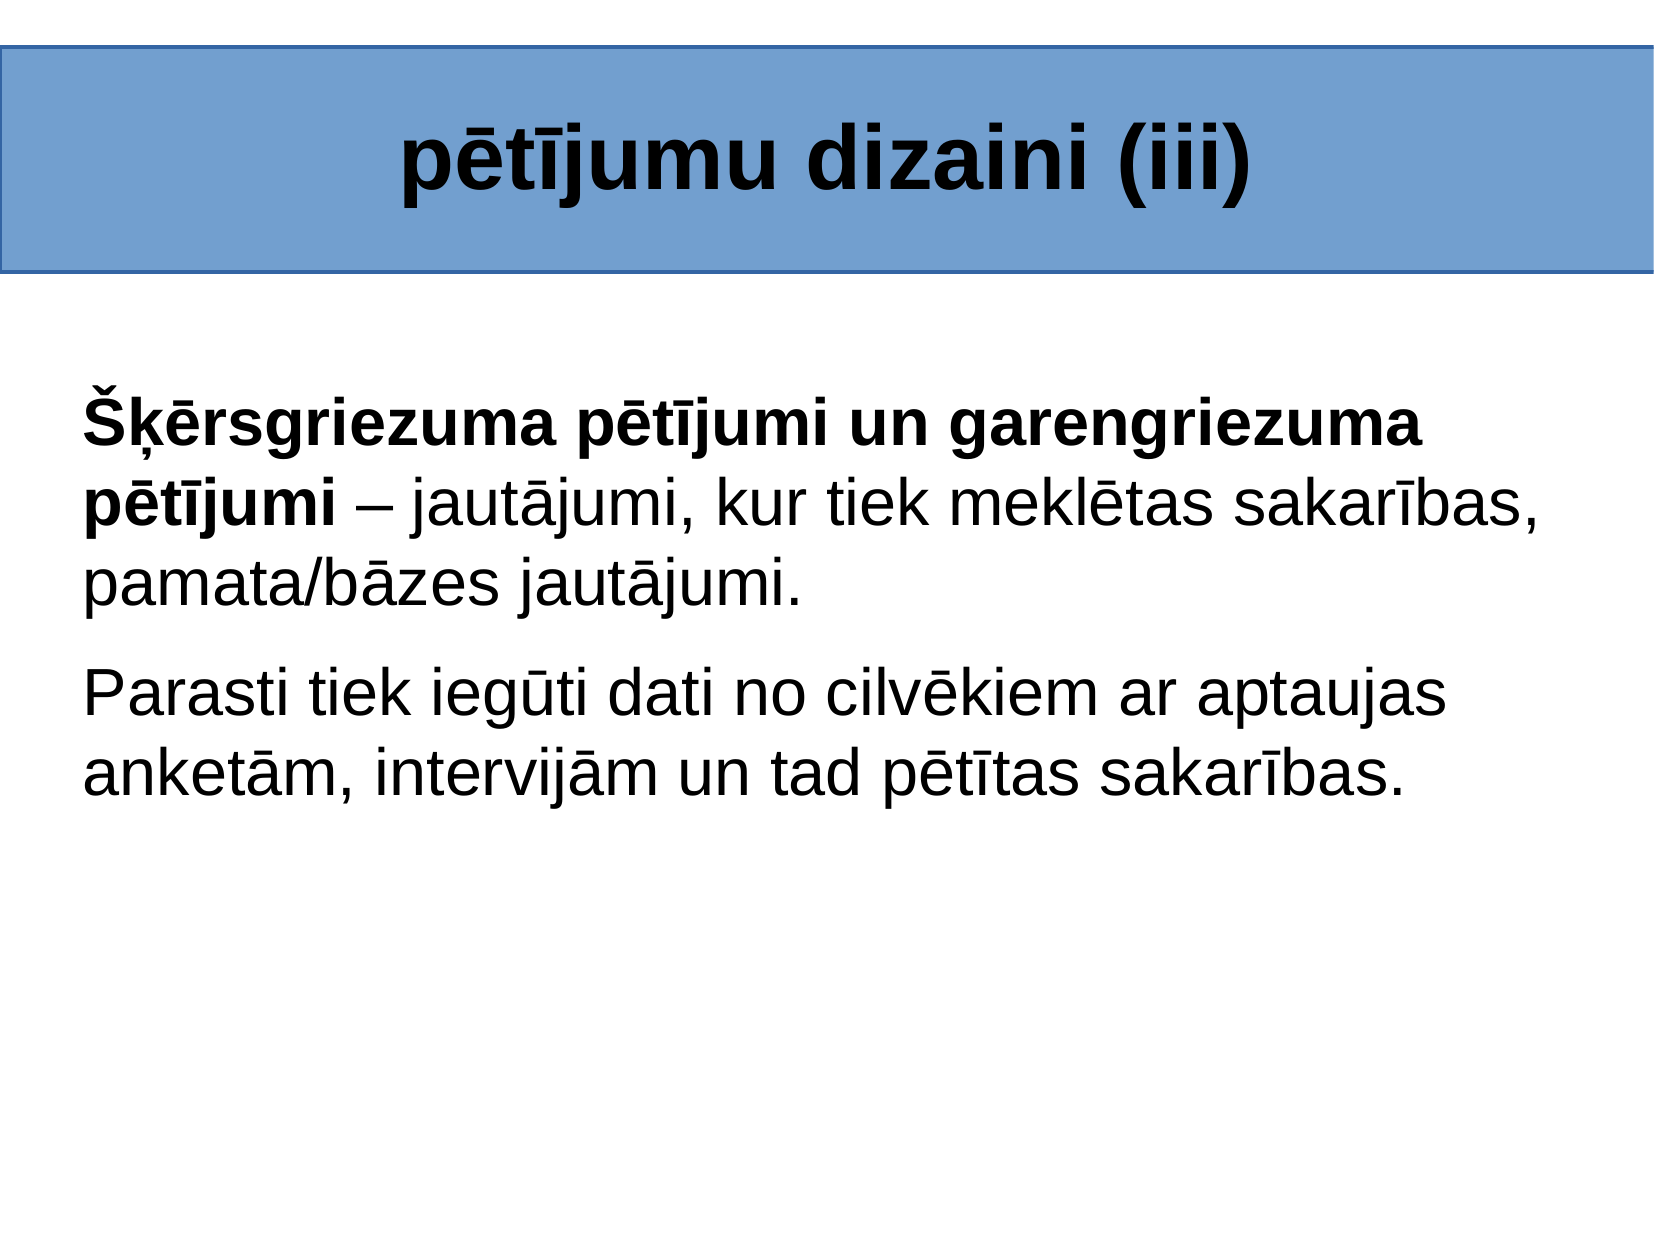

# pētījumu dizaini (iii)
Šķērsgriezuma pētījumi un garengriezuma pētījumi – jautājumi, kur tiek meklētas sakarības, pamata/bāzes jautājumi.
Parasti tiek iegūti dati no cilvēkiem ar aptaujas anketām, intervijām un tad pētītas sakarības.